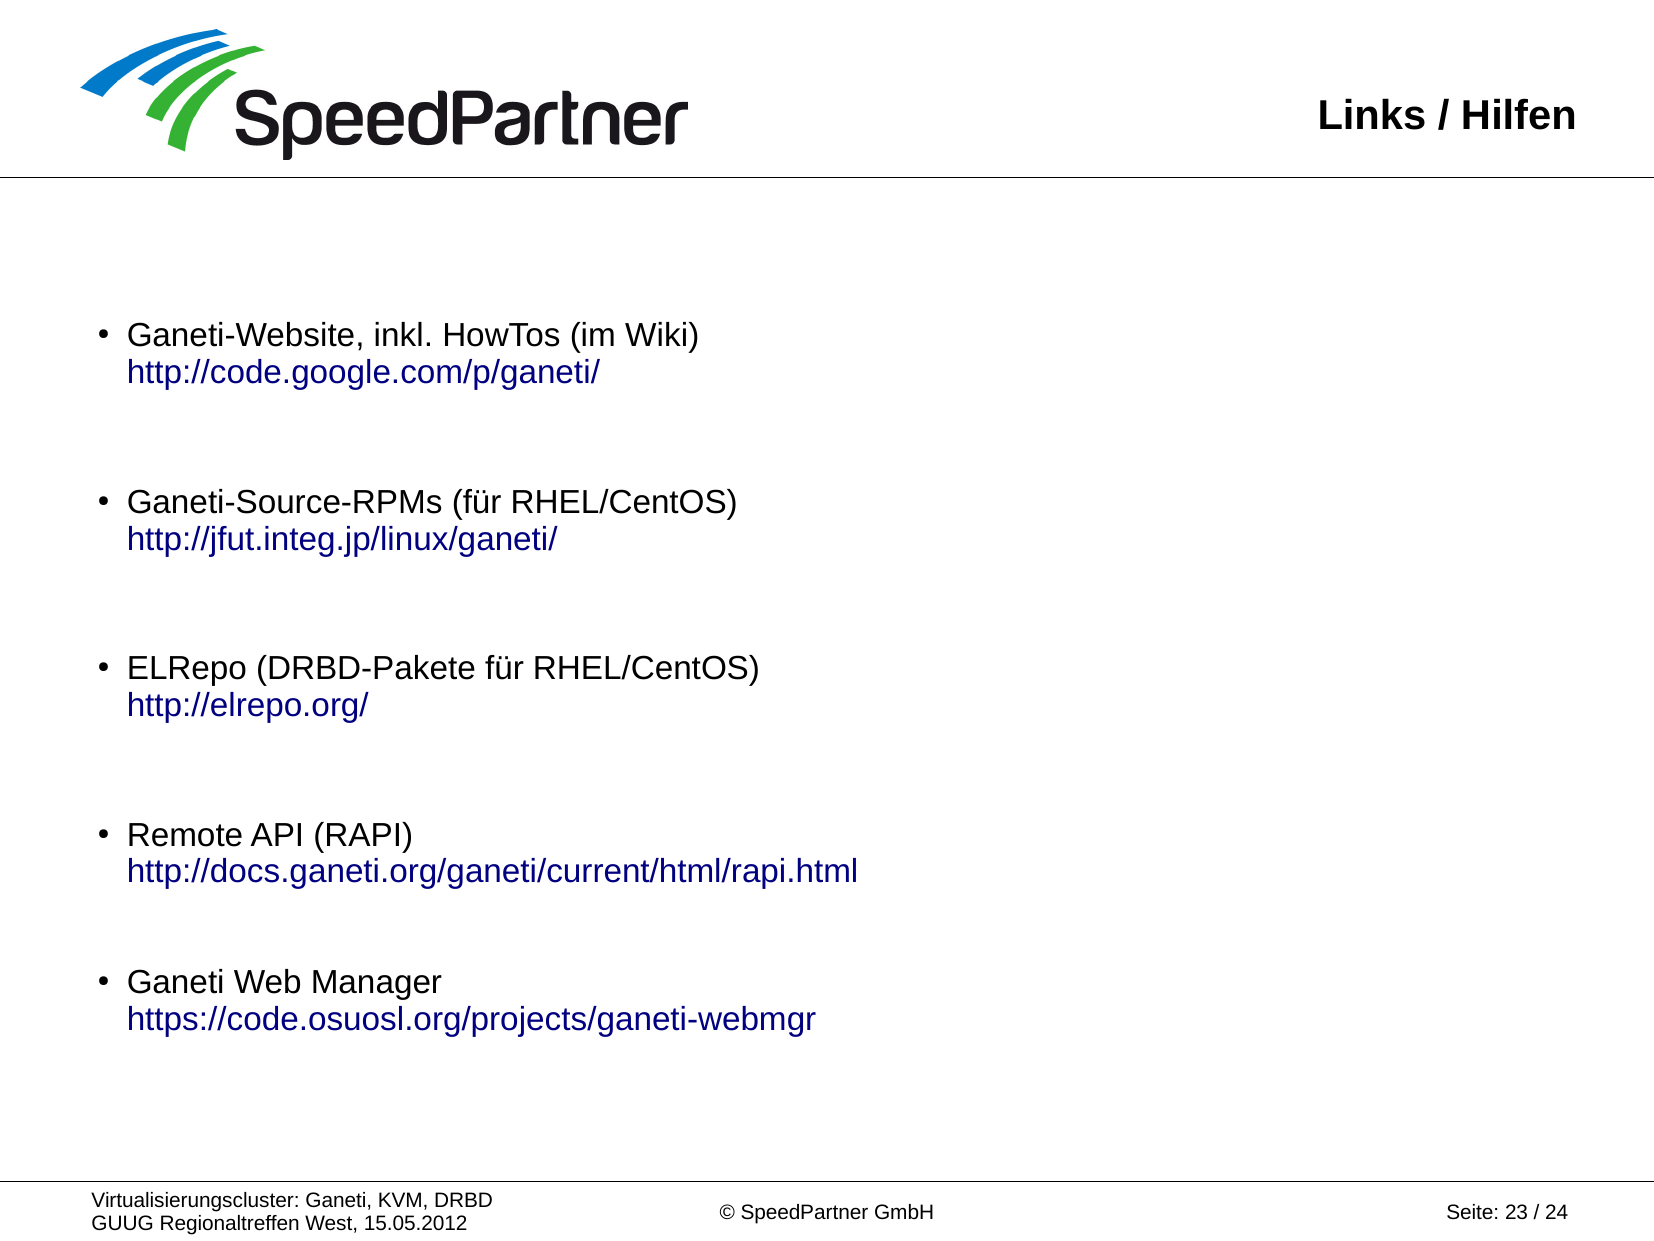

# Links / Hilfen
Ganeti-Website, inkl. HowTos (im Wiki)
http://code.google.com/p/ganeti/
Ganeti-Source-RPMs (für RHEL/CentOS)
http://jfut.integ.jp/linux/ganeti/
ELRepo (DRBD-Pakete für RHEL/CentOS)
http://elrepo.org/
Remote API (RAPI)
http://docs.ganeti.org/ganeti/current/html/rapi.html
Ganeti Web Manager
https://code.osuosl.org/projects/ganeti-webmgr